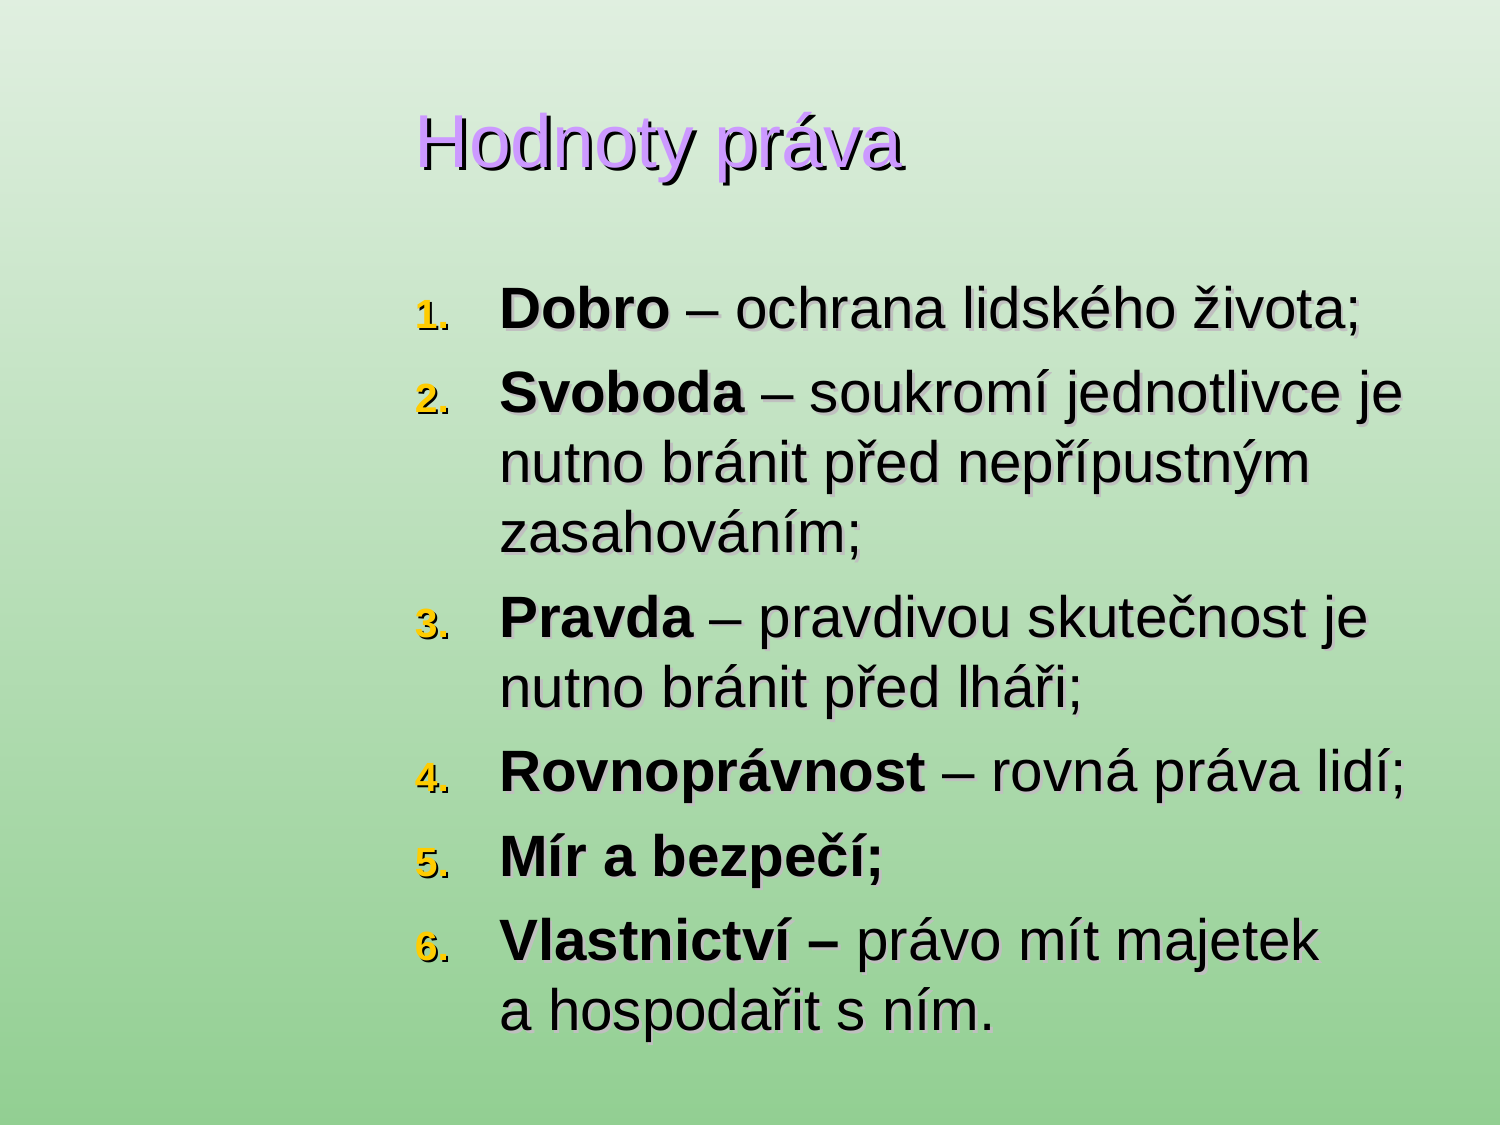

# Hodnoty práva
Dobro – ochrana lidského života;
Svoboda – soukromí jednotlivce je nutno bránit před nepřípustným zasahováním;
Pravda – pravdivou skutečnost je nutno bránit před lháři;
Rovnoprávnost – rovná práva lidí;
Mír a bezpečí;
Vlastnictví – právo mít majetek
a hospodařit s ním.